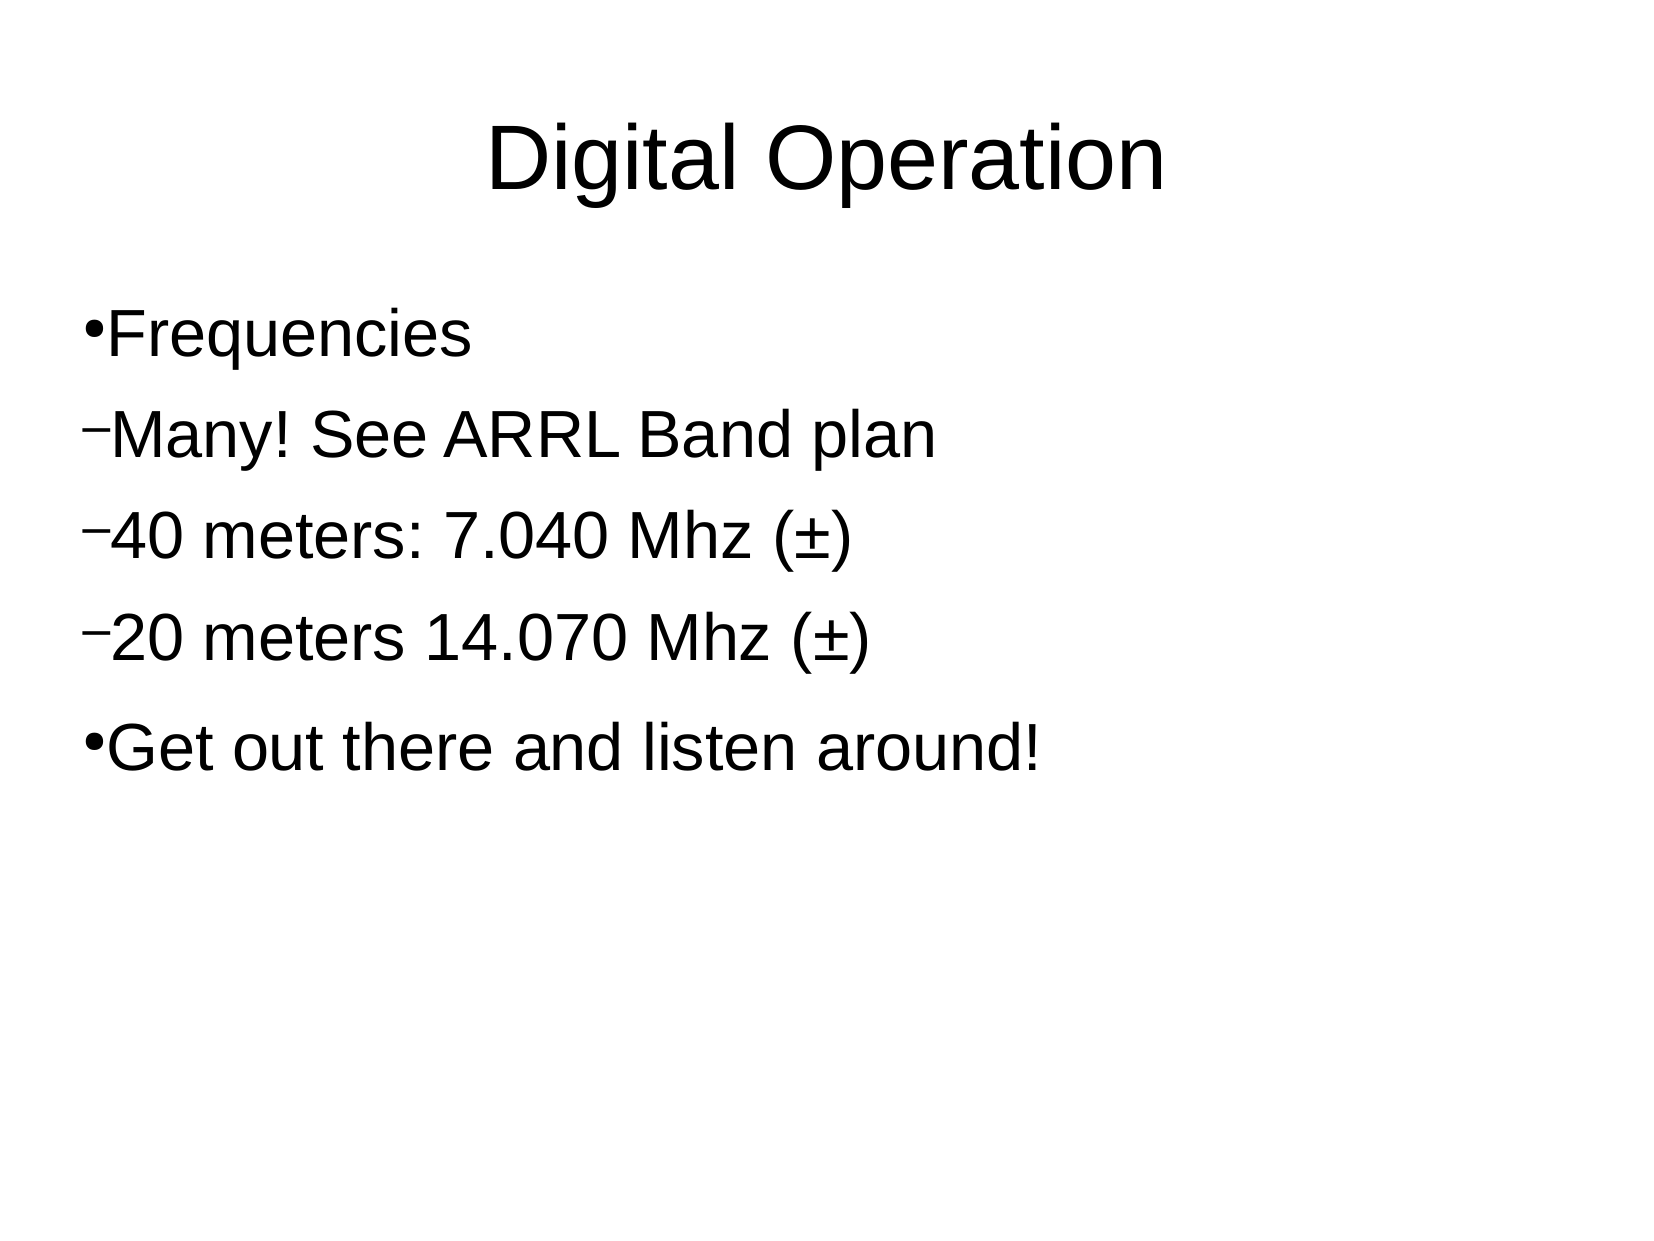

# Digital Operation
Frequencies
Many! See ARRL Band plan
40 meters: 7.040 Mhz (±)
20 meters 14.070 Mhz (±)
Get out there and listen around!